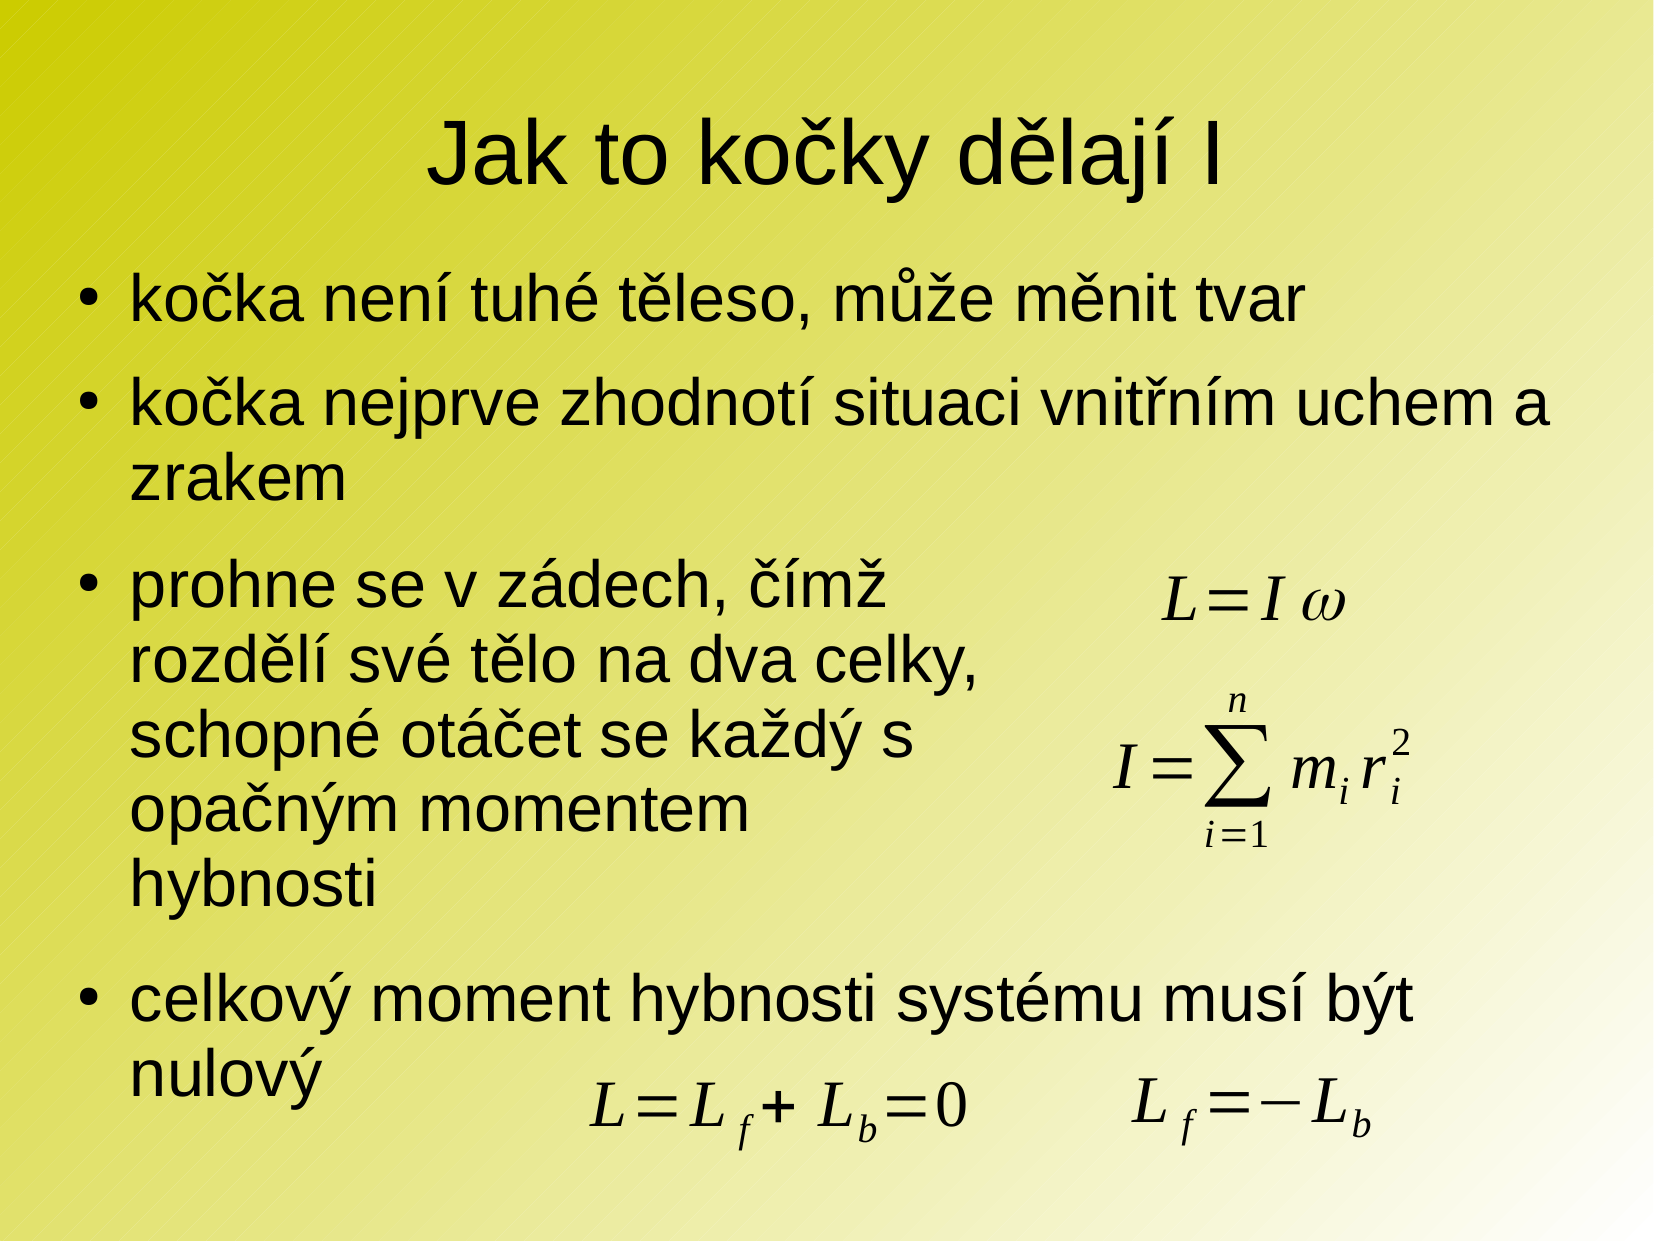

# Jak to kočky dělají I
kočka není tuhé těleso, může měnit tvar
kočka nejprve zhodnotí situaci vnitřním uchem a zrakem
celkový moment hybnosti systému musí být nulový
prohne se v zádech, čímž rozdělí své tělo na dva celky, schopné otáčet se každý s opačným momentem hybnosti